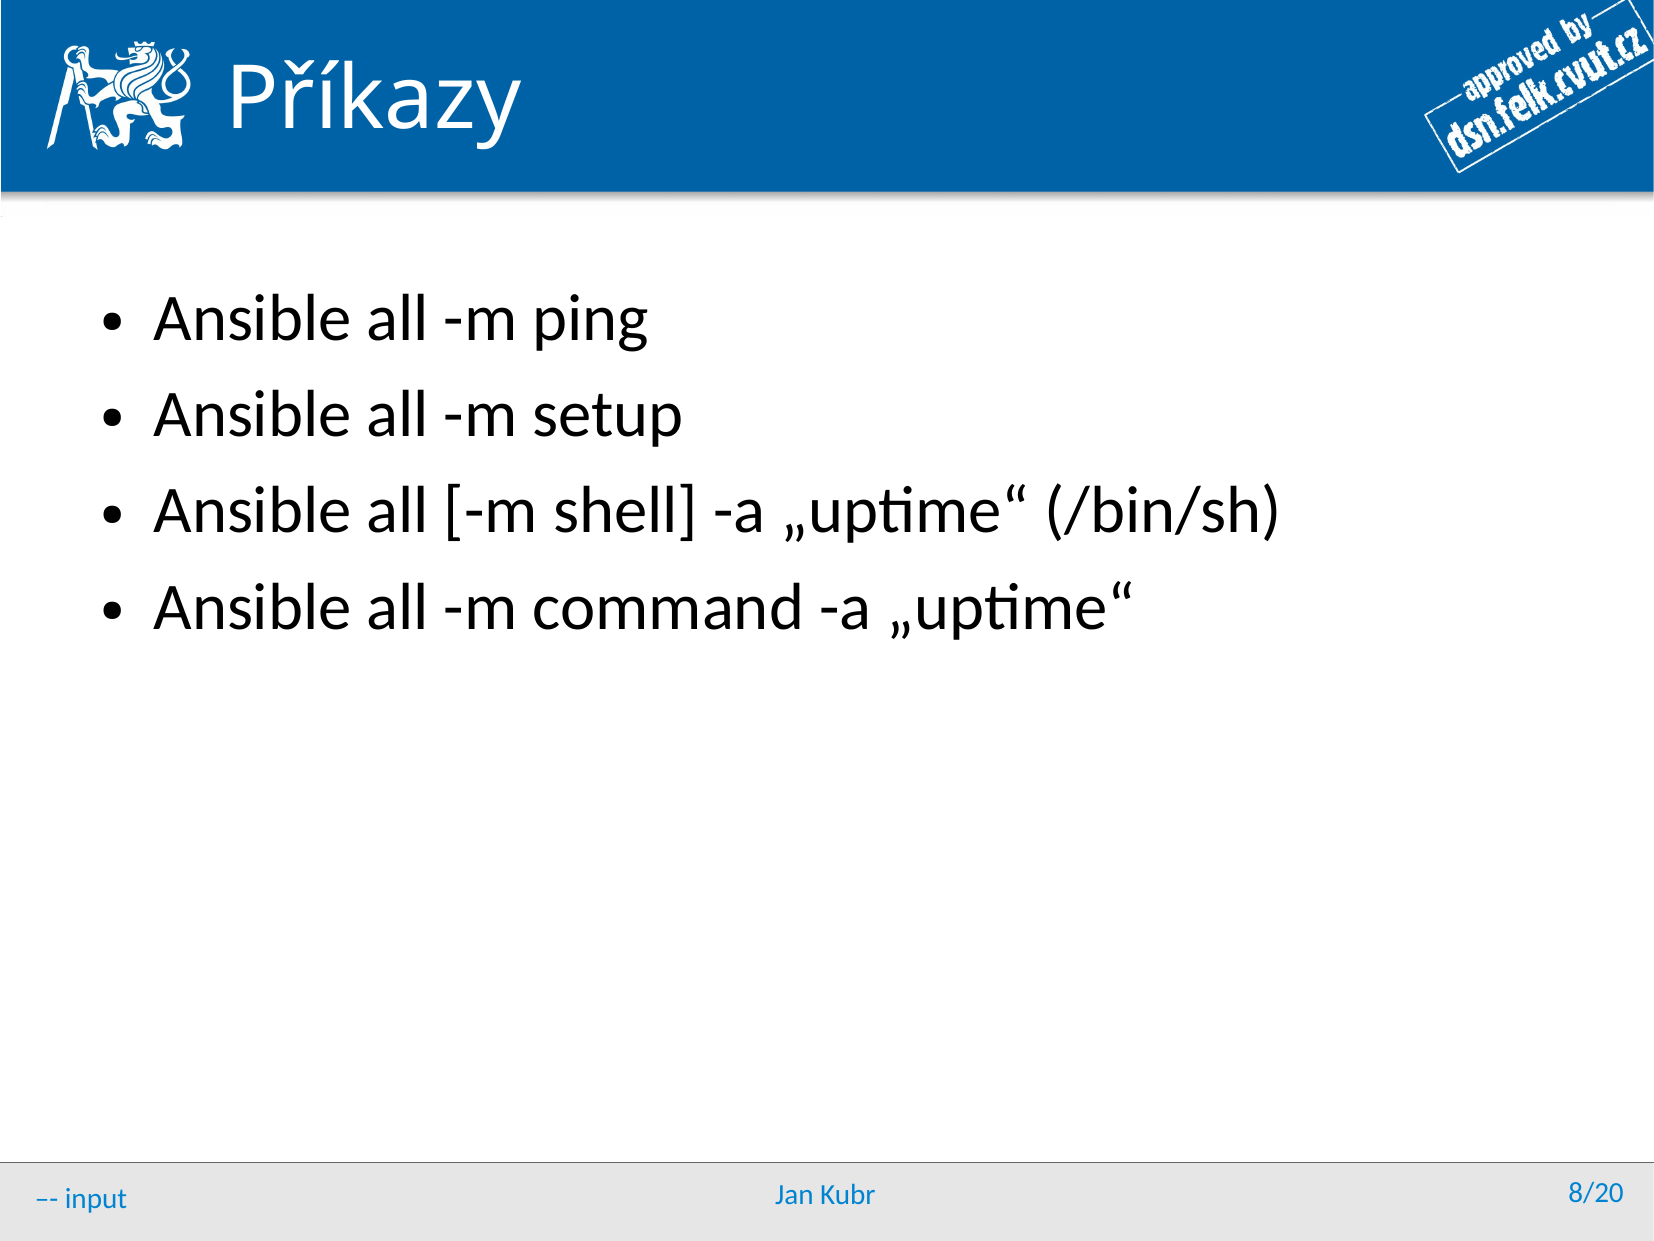

# Příkazy
Ansible all -m ping
Ansible all -m setup
Ansible all [-m shell] -a „uptime“ (/bin/sh)
Ansible all -m command -a „uptime“
8
Jan Kubr
02/2006